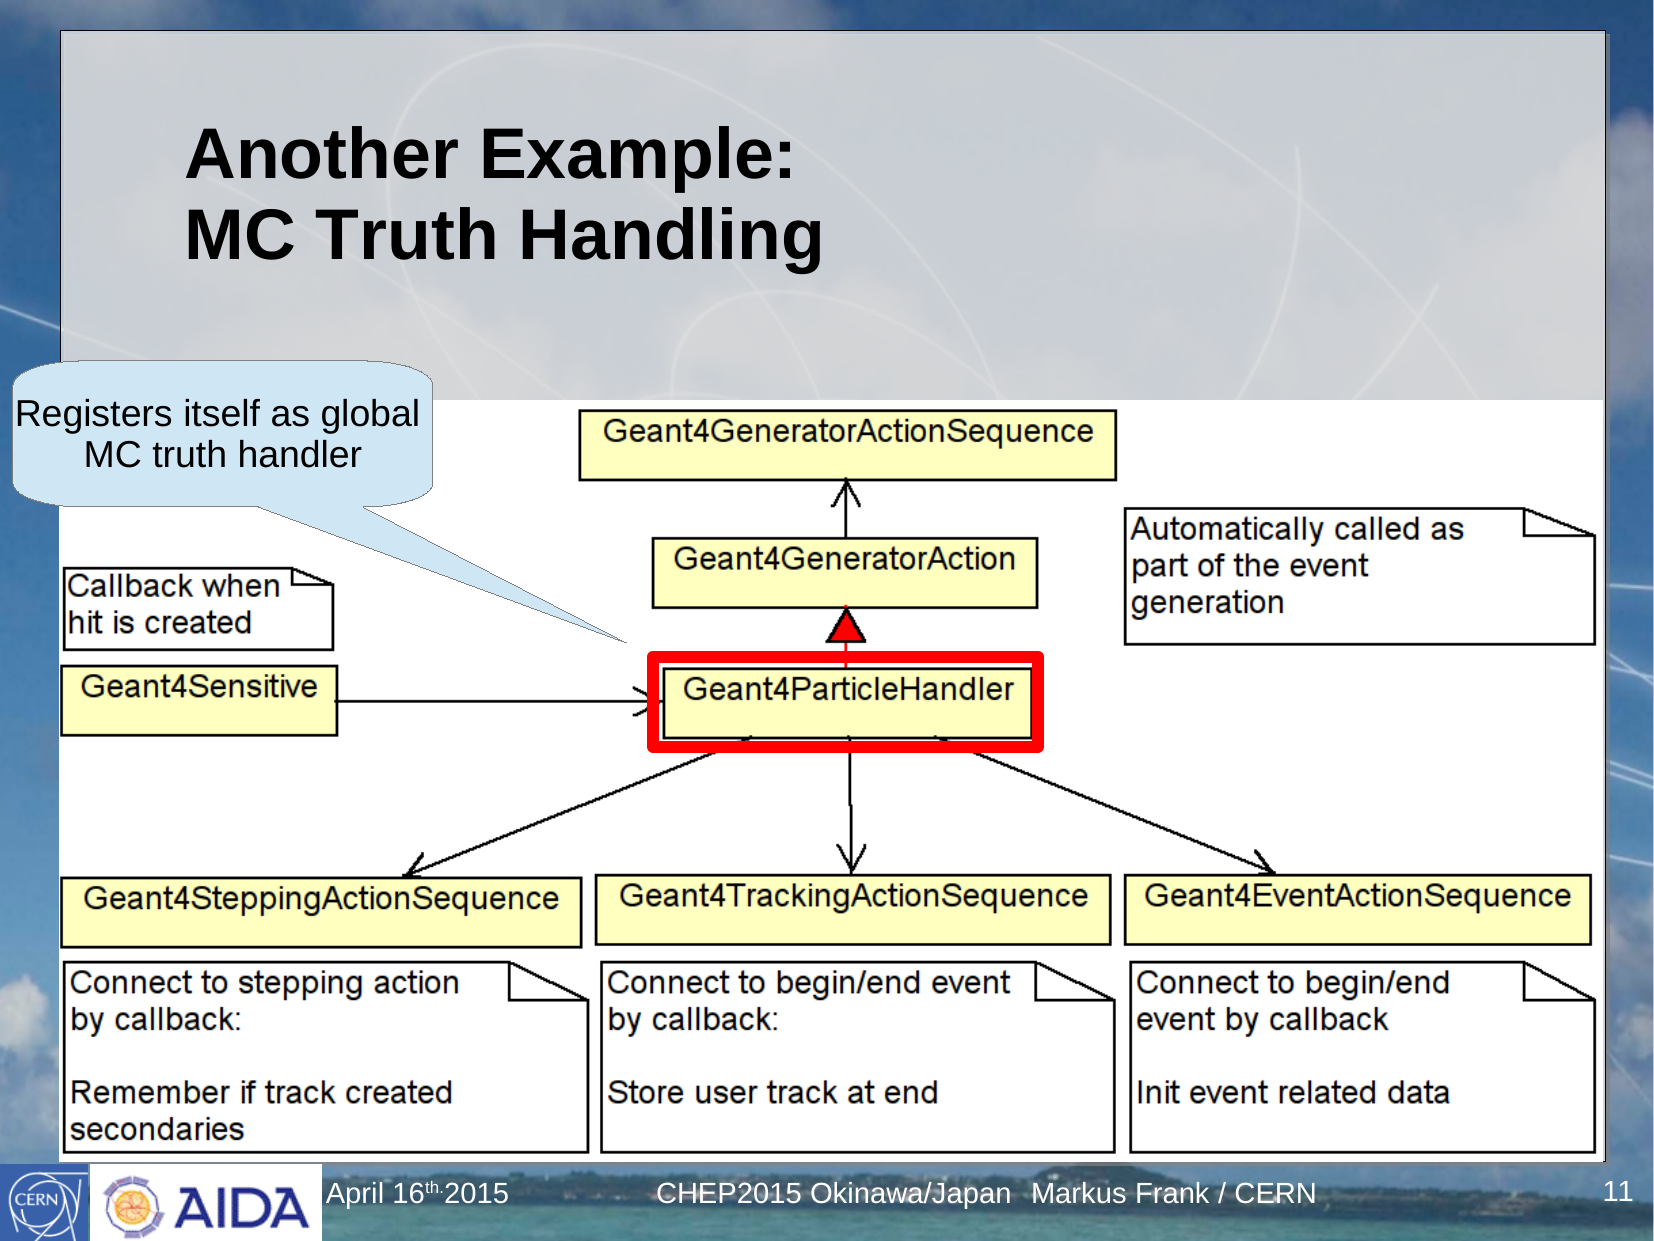

# Another Example: MC Truth Handling
Registers itself as global
MC truth handler
11
May 24th, 2013
LHCb Simulation Day, Markus Frank / LHCb Online